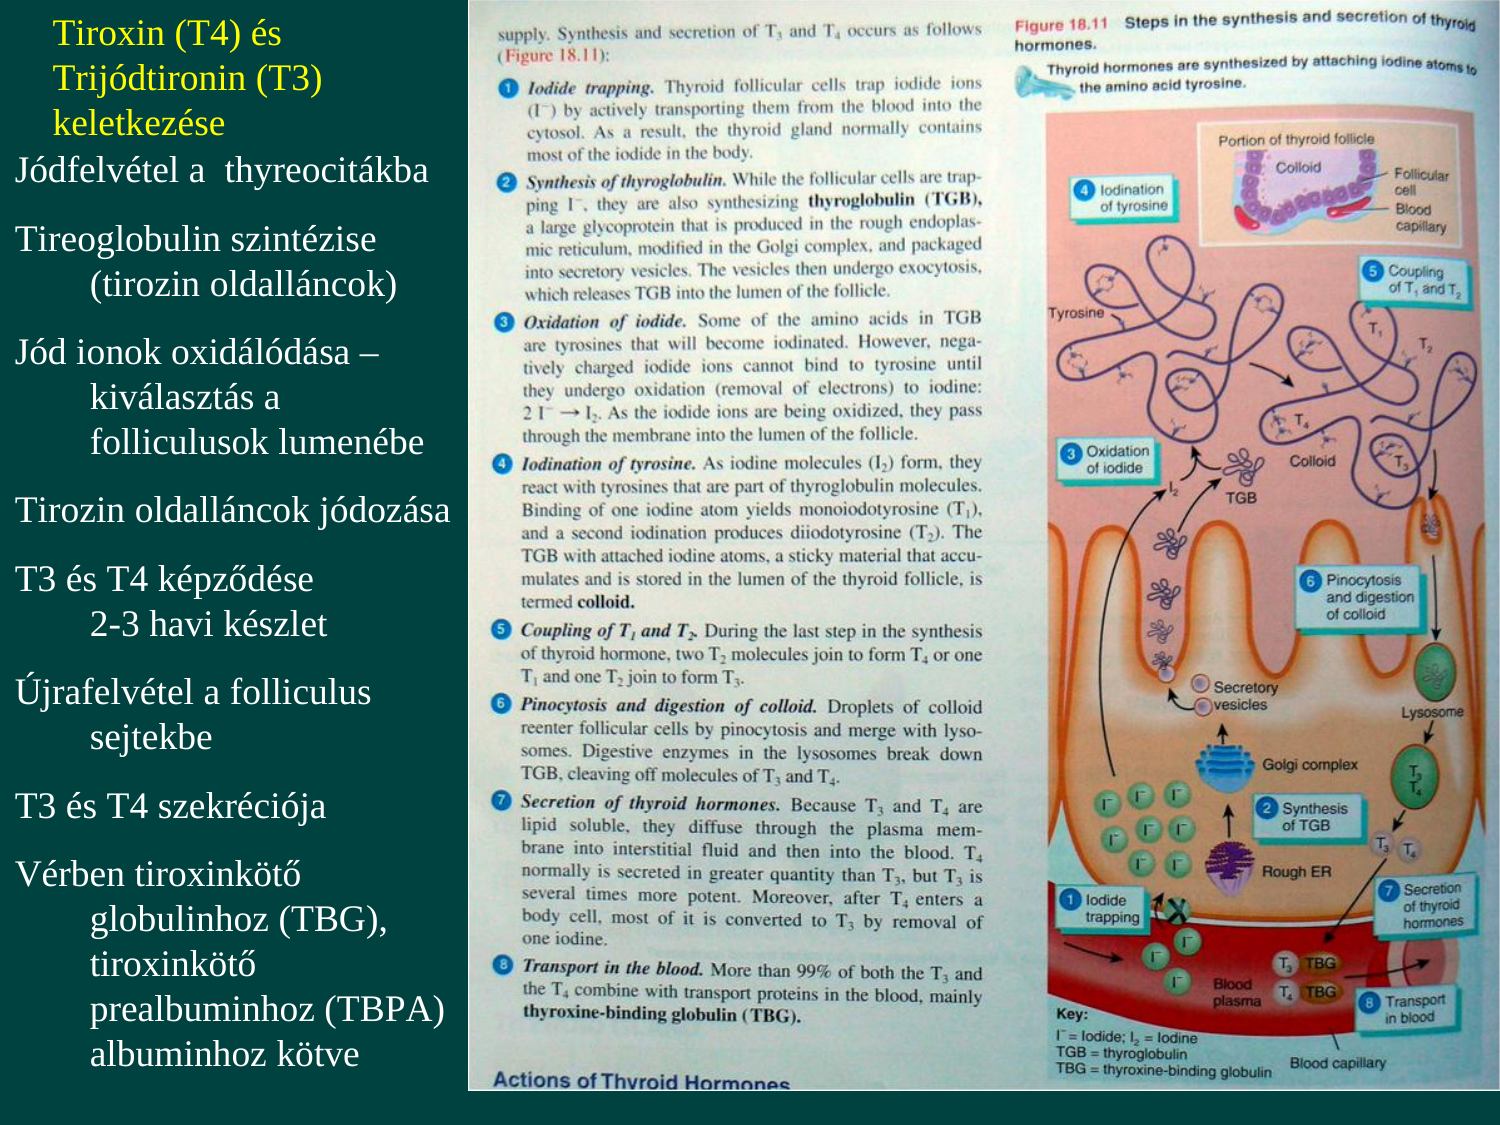

# Tiroxin (T4) és Trijódtironin (T3) keletkezése
Jódfelvétel a thyreocitákba
Tireoglobulin szintézise (tirozin oldalláncok)
Jód ionok oxidálódása – kiválasztás a folliculusok lumenébe
Tirozin oldalláncok jódozása
T3 és T4 képződése
2-3 havi készlet
Újrafelvétel a folliculus sejtekbe
T3 és T4 szekréciója
Vérben tiroxinkötő globulinhoz (TBG), tiroxinkötő prealbuminhoz (TBPA) albuminhoz kötve